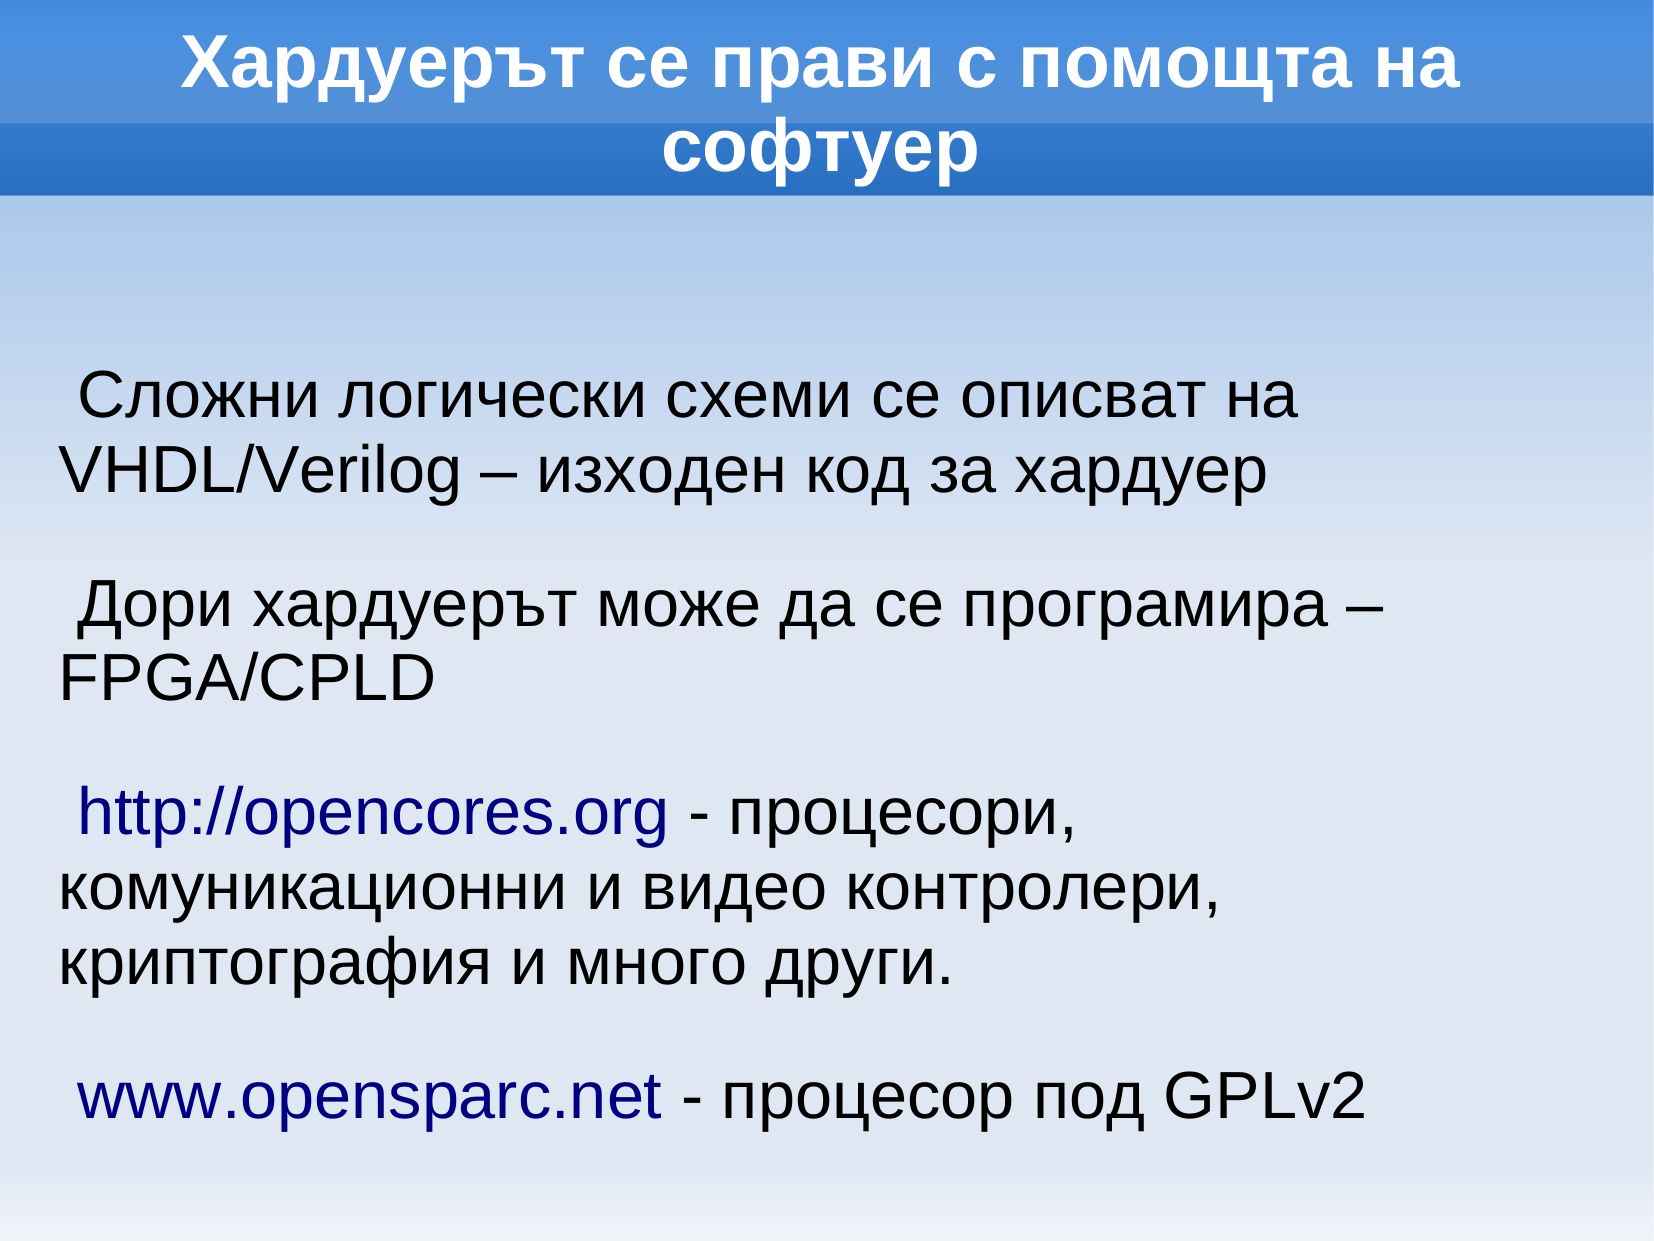

# Хардуерът се прави с помощта на софтуер
 Сложни логически схеми се описват на VHDL/Verilog – изходен код за хардуер
 Дори хардуерът може да се програмира – FPGA/CPLD
 http://opencores.org - процесори, комуникационни и видео контролери, криптография и много други.
 www.opensparc.net - процесор под GPLv2